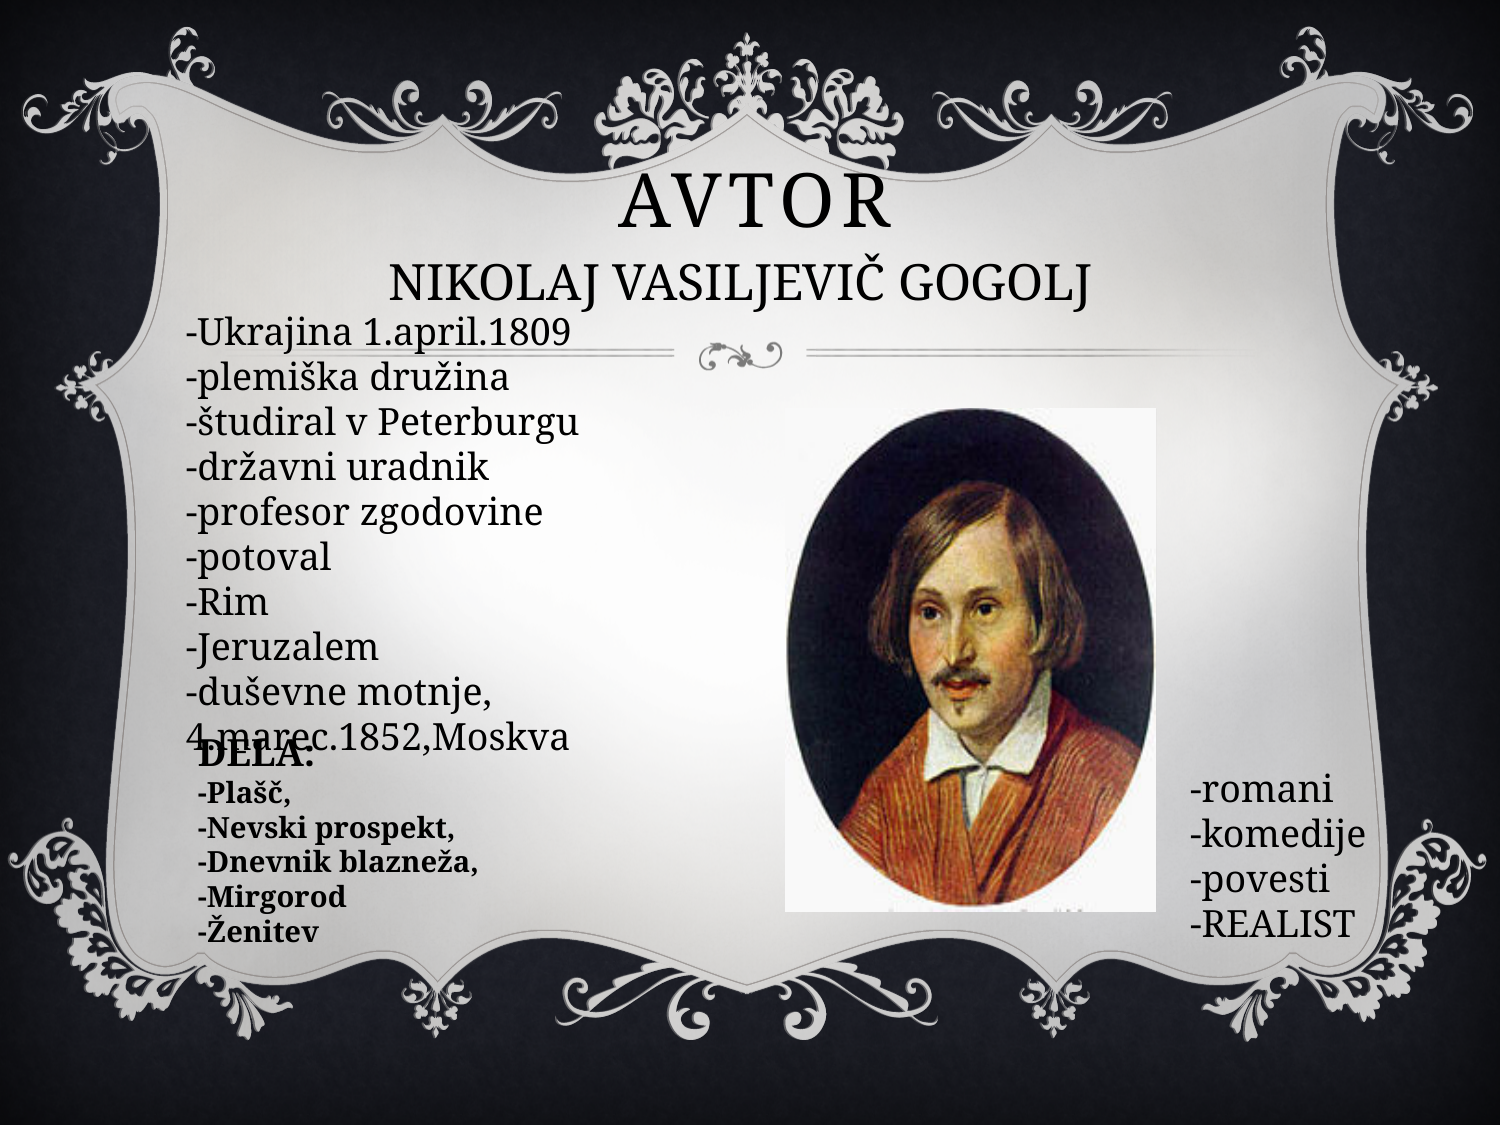

# AVTOR
NIKOLAJ VASILJEVIČ GOGOLJ
-Ukrajina 1.april.1809
-plemiška družina
-študiral v Peterburgu
-državni uradnik
-profesor zgodovine
-potoval
-Rim
-Jeruzalem
-duševne motnje, 4.marec.1852,Moskva
DELA:
-Plašč,
-Nevski prospekt,
-Dnevnik blazneža,
-Mirgorod
-Ženitev
-romani
-komedije
-povesti
-REALIST